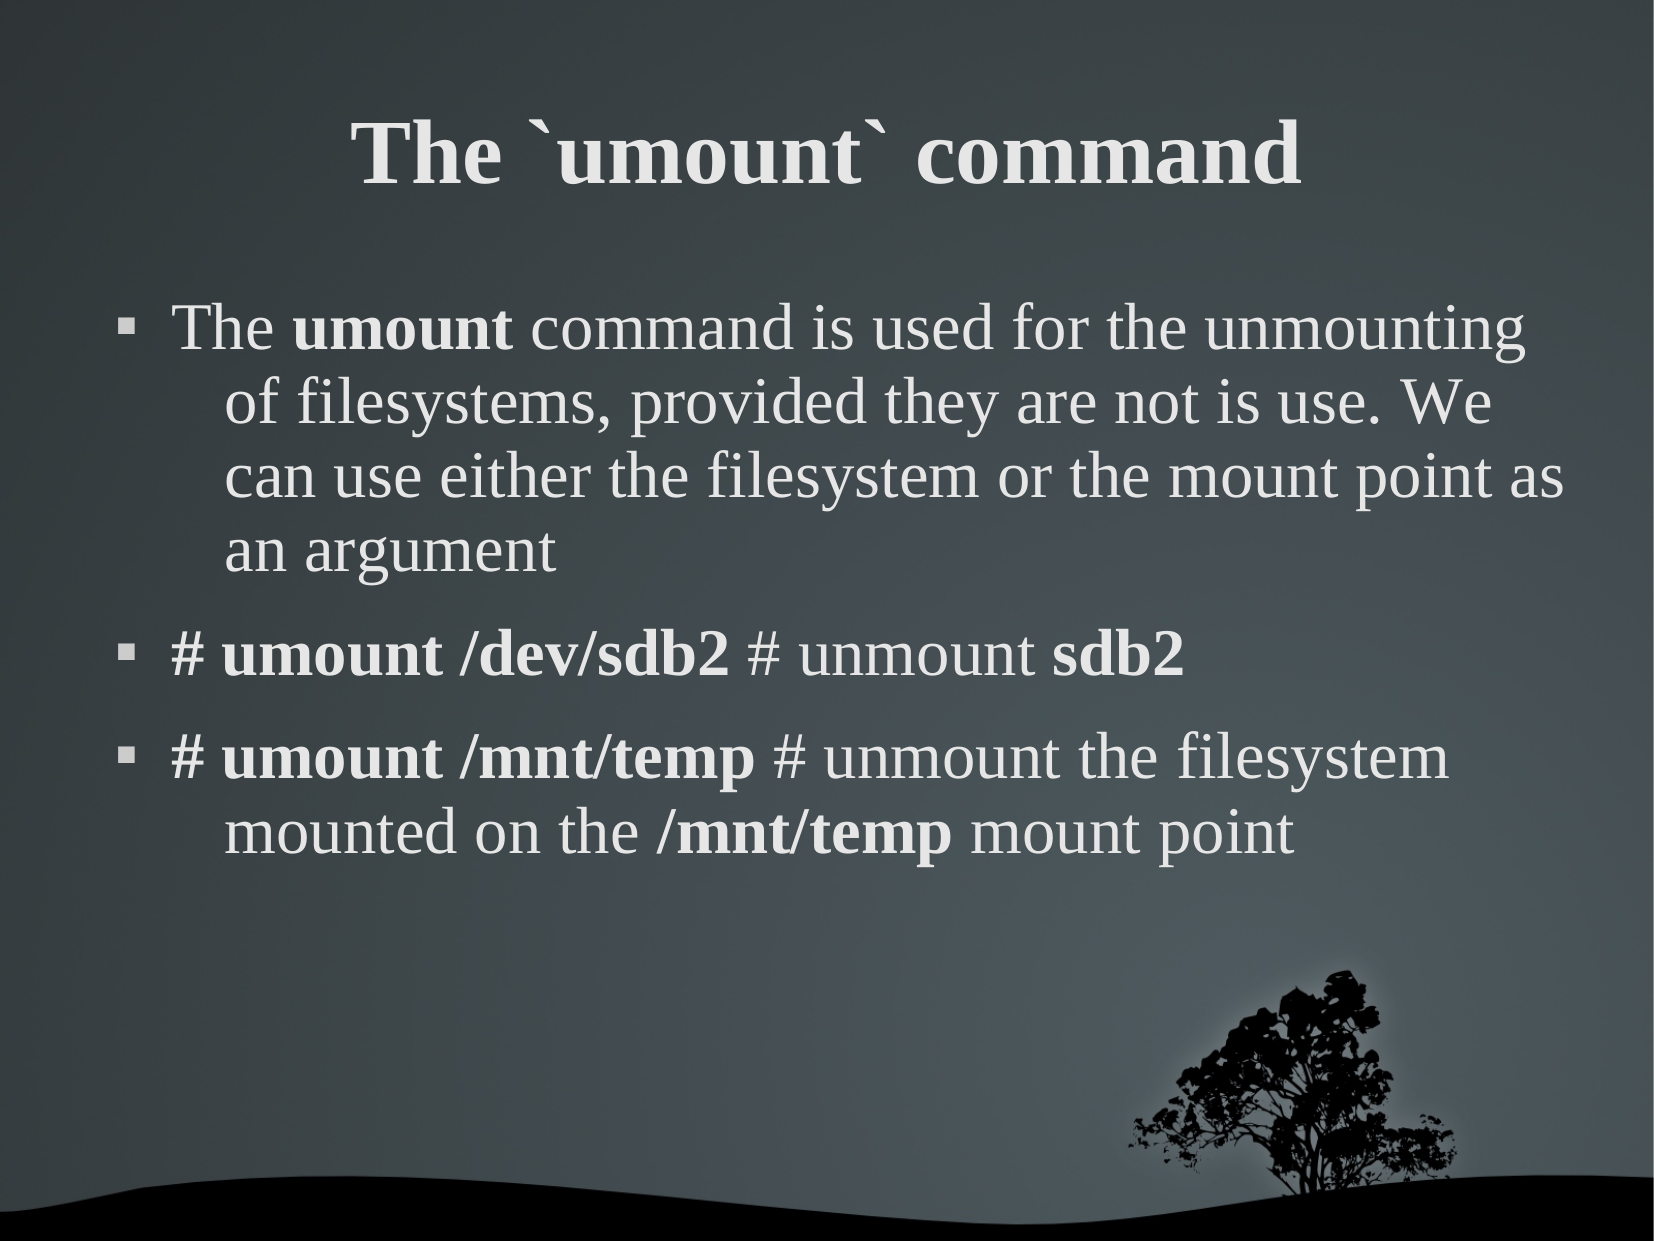

# The `umount` command
The umount command is used for the unmounting of filesystems, provided they are not is use. We can use either the filesystem or the mount point as an argument
# umount /dev/sdb2 # unmount sdb2
# umount /mnt/temp # unmount the filesystem mounted on the /mnt/temp mount point